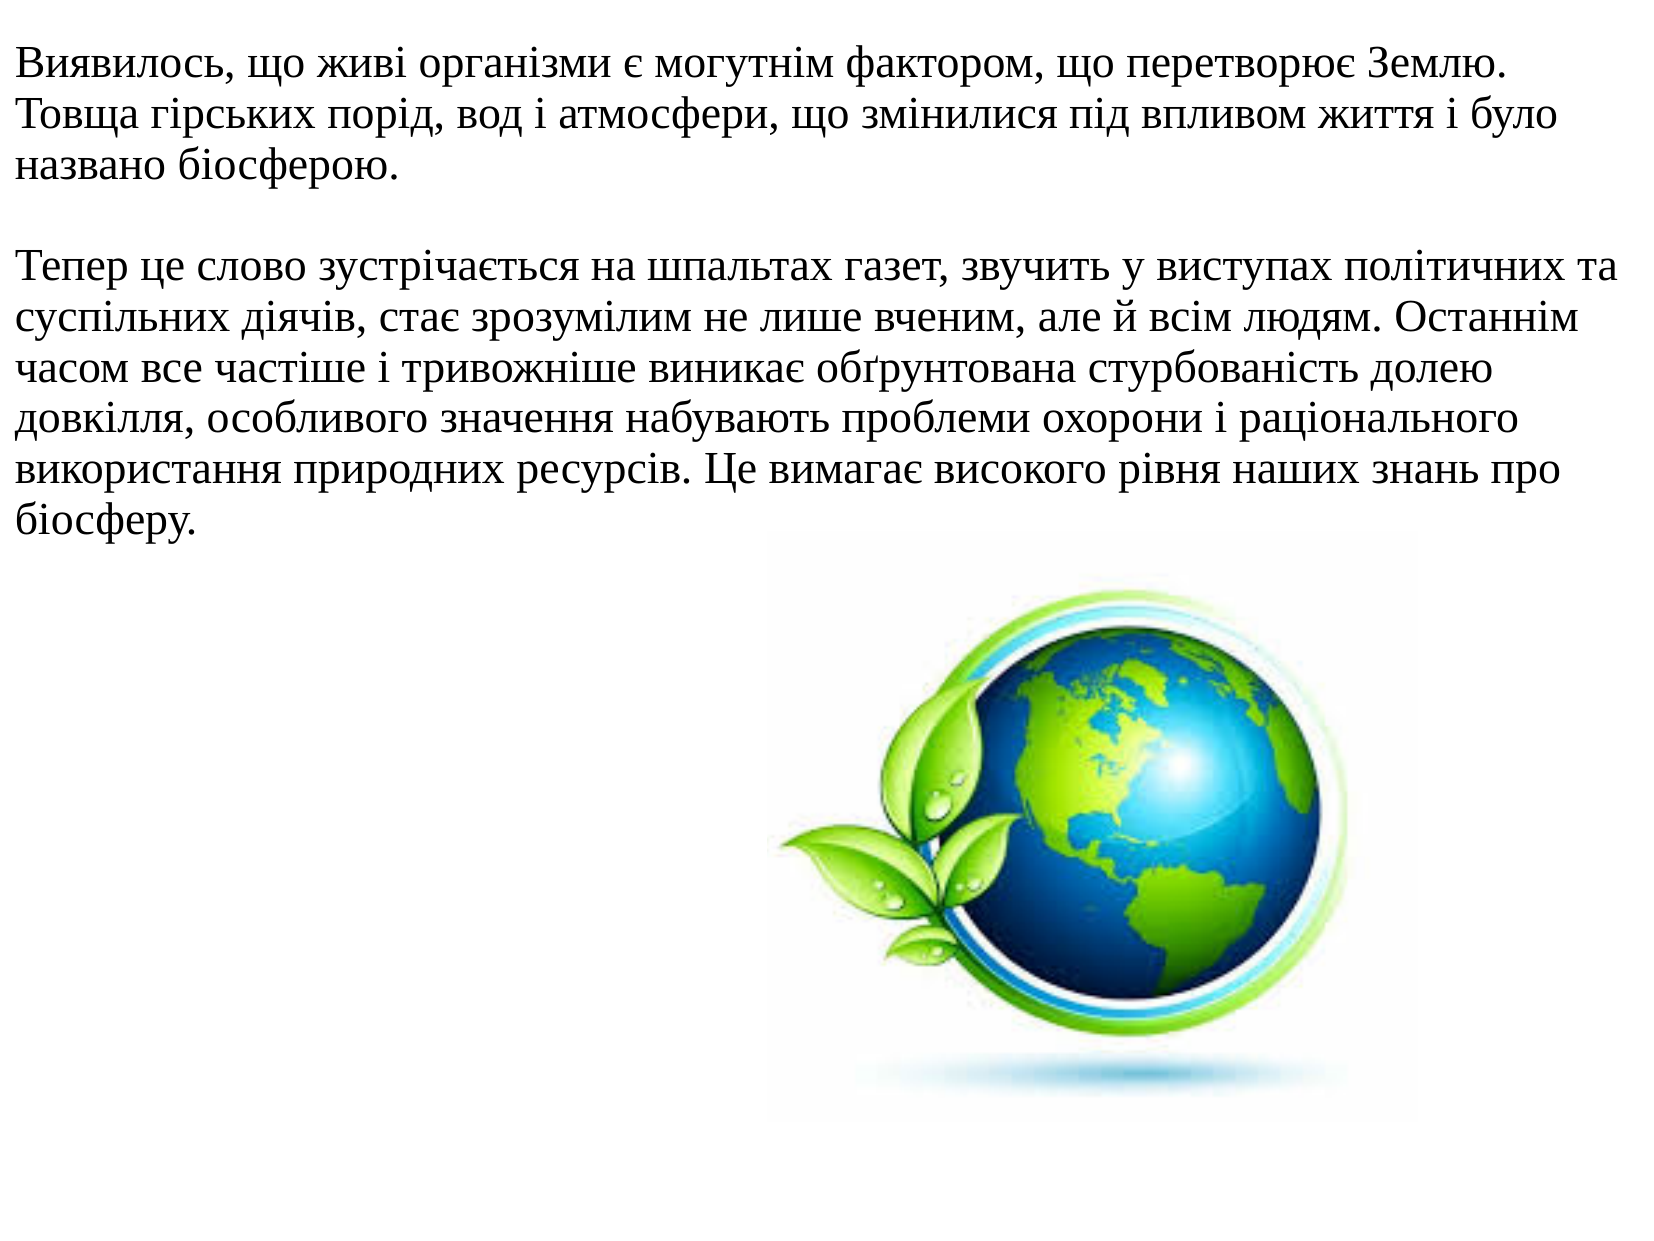

Виявилось, що живі організми є могутнім фактором, що перетворює Землю. Товща гірських порід, вод і атмосфери, що змінилися під впливом життя і було названо біосферою.
Тепер це слово зустрічається на шпальтах газет, звучить у виступах політичних та суспільних діячів, стає зрозумілим не лише вченим, але й всім людям. Останнім часом все частіше і тривожніше виникає обґрунтована стурбованість долею довкілля, особливого значення набувають проблеми охорони і раціонального використання природних ресурсів. Це вимагає високого рівня наших знань про біосферу.